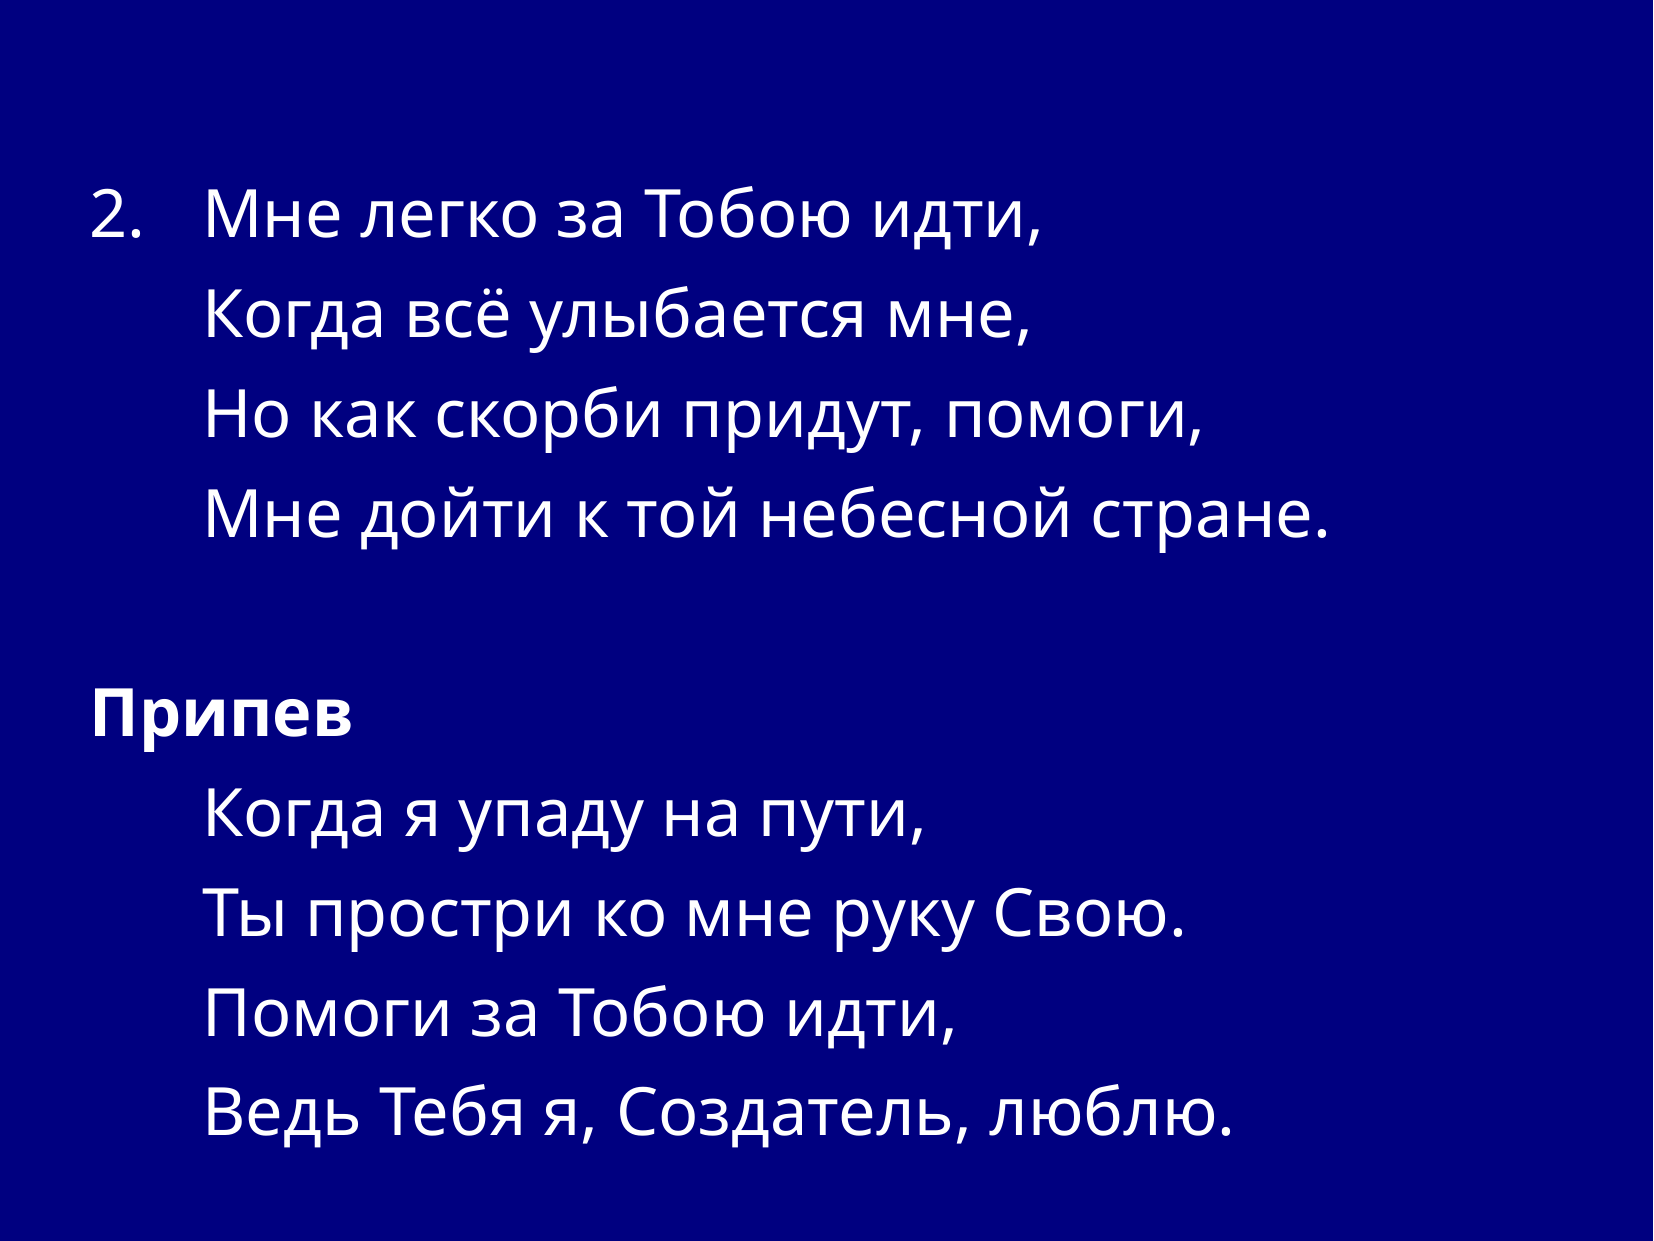

2.	Мне легко за Тобою идти,
	Когда всё улыбается мне,
	Но как скорби придут, помоги,
	Мне дойти к той небесной стране.
Припев
	Когда я упаду на пути,
	Ты простри ко мне руку Свою.
	Помоги за Тобою идти,
	Ведь Тебя я, Создатель, люблю.